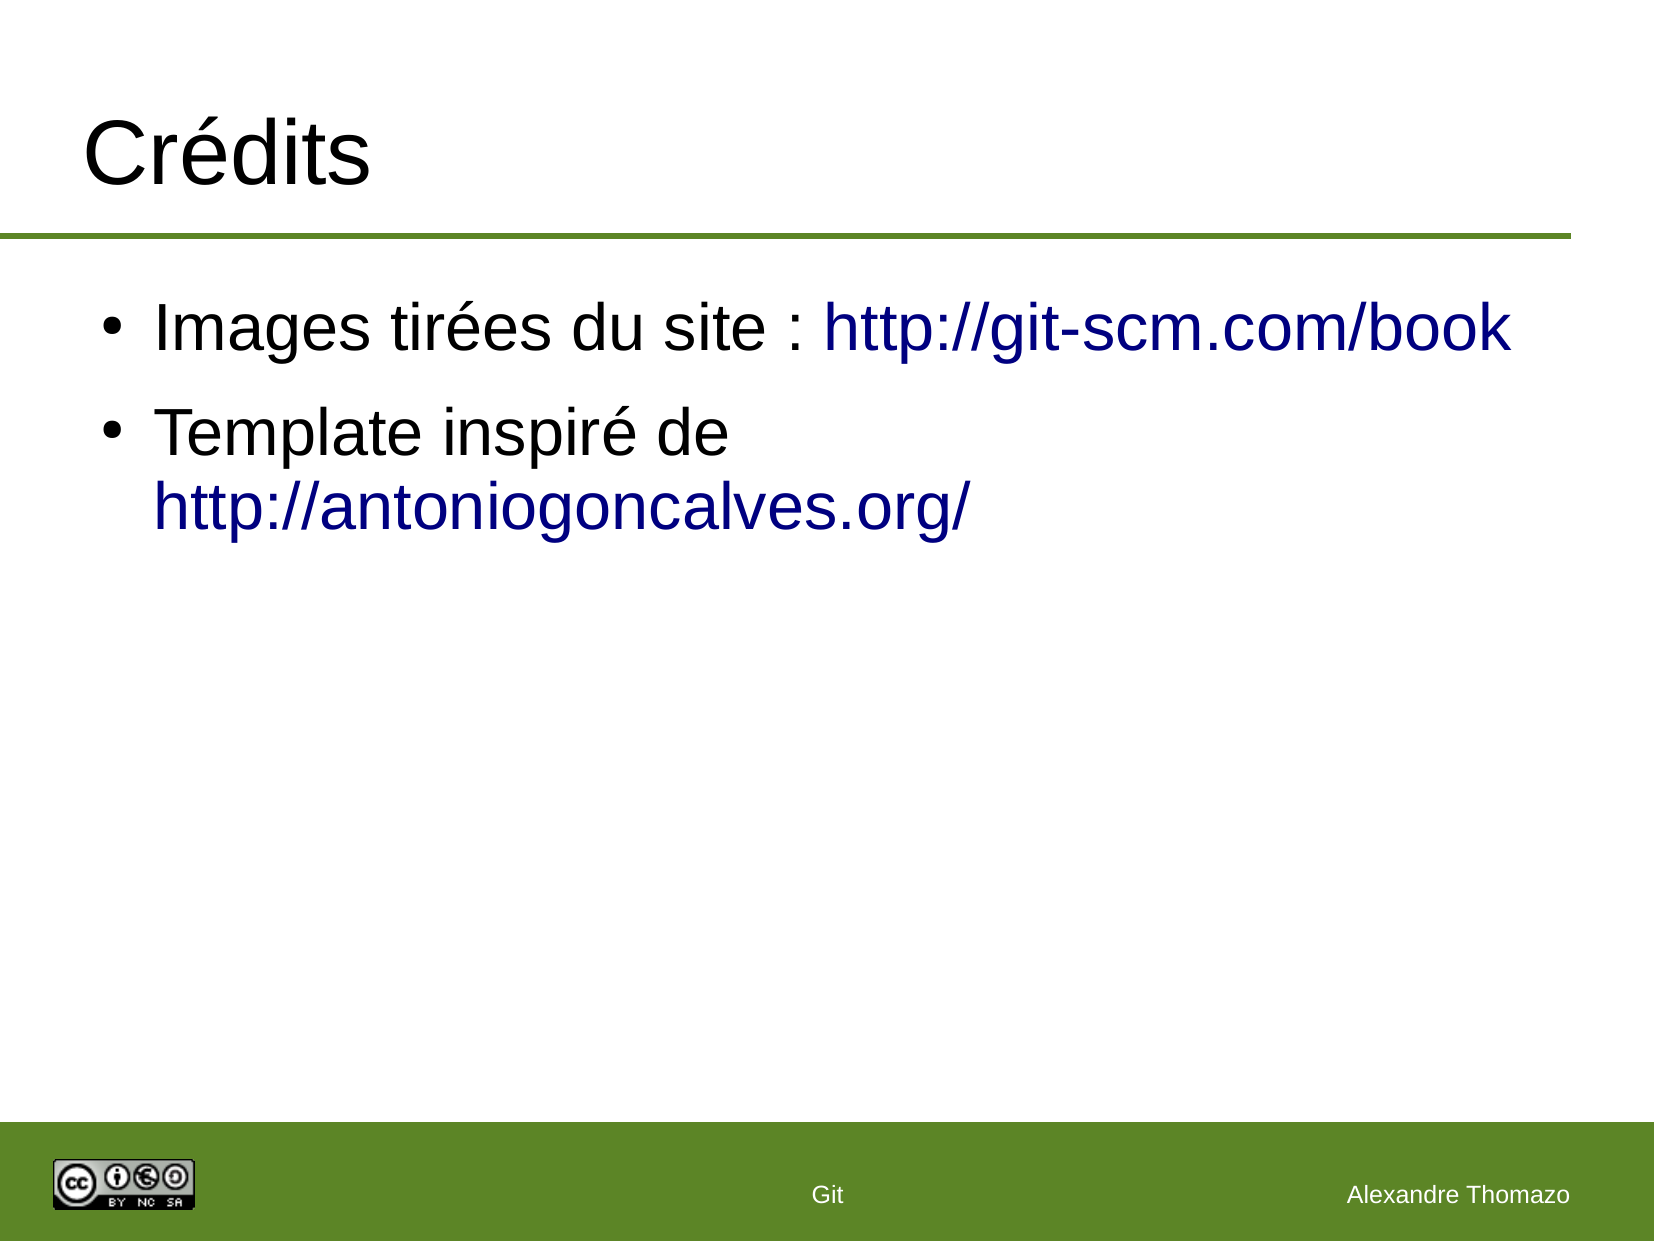

# Crédits
Images tirées du site : http://git-scm.com/book
Template inspiré de http://antoniogoncalves.org/
Git
45